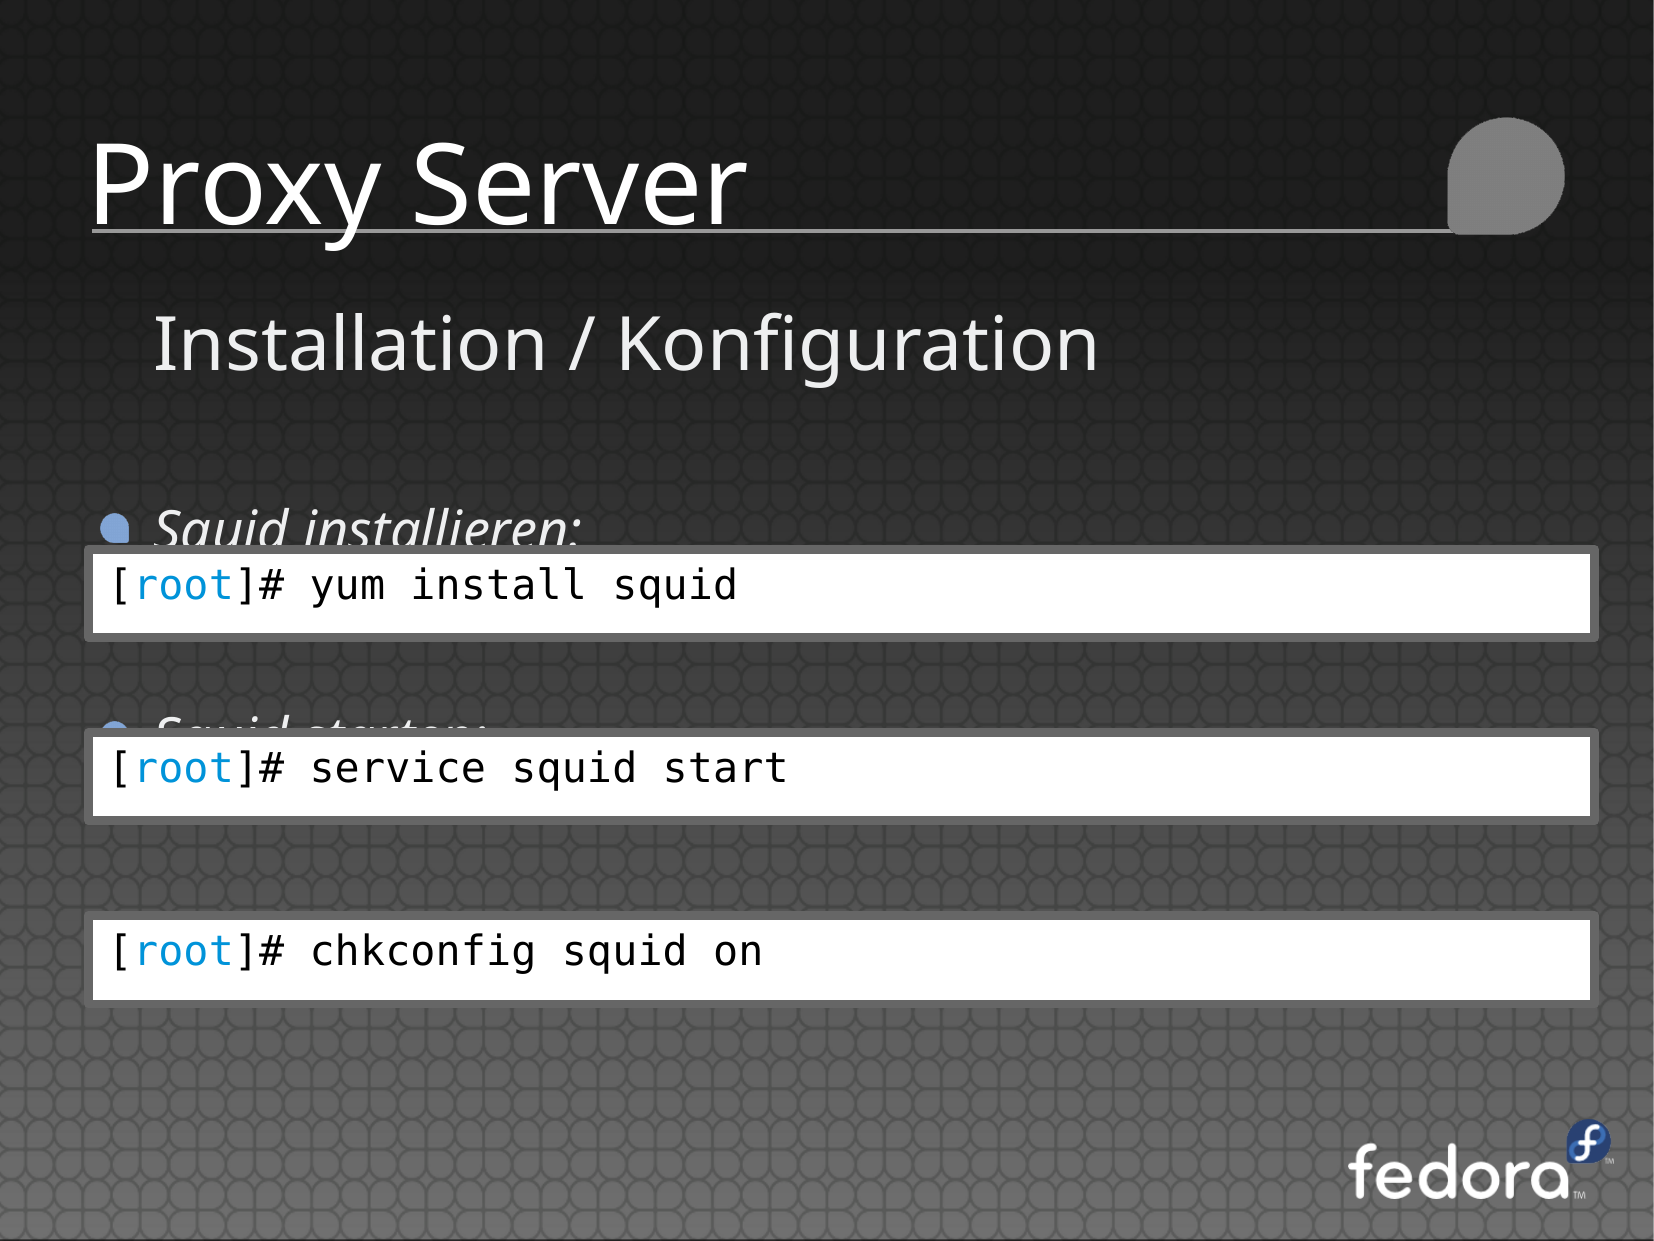

# Proxy Server
Installation / Konfiguration
Squid installieren:
Squid starten:
Squid beim Booten starten:
[root]# yum install squid
[root]# service squid start
[root]# chkconfig squid on